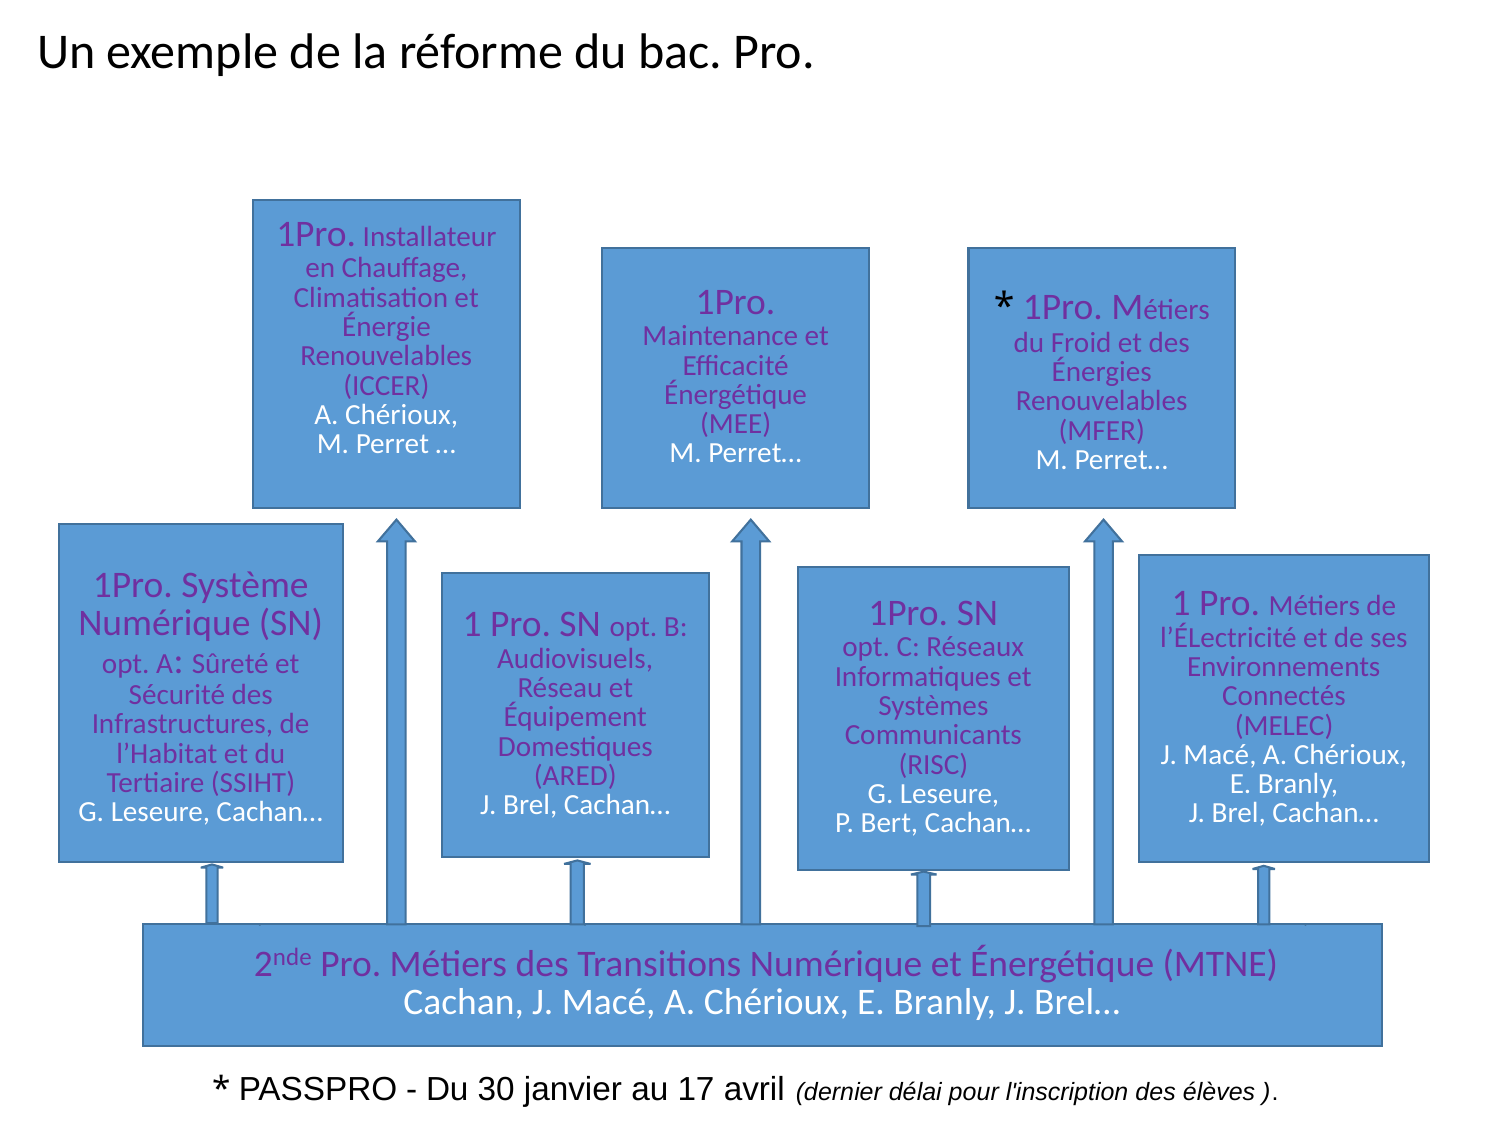

Un exemple de la réforme du bac. Pro.
1Pro. Installateur en Chauffage, Climatisation et Énergie Renouvelables (ICCER)
A. Chérioux,
M. Perret …
1Pro. Maintenance et Efficacité Énergétique
(MEE)
M. Perret…
* 1Pro. Métiers du Froid et des Énergies Renouvelables
(MFER)
M. Perret…
1Pro. Système Numérique (SN)
opt. A: Sûreté et Sécurité des Infrastructures, de l’Habitat et du Tertiaire (SSIHT)
G. Leseure, Cachan…
1 Pro. Métiers de l’ÉLectricité et de ses Environnements Connectés
(MELEC)
J. Macé, A. Chérioux,
E. Branly,
J. Brel, Cachan…
1Pro. SN
opt. C: Réseaux Informatiques et Systèmes Communicants (RISC)
G. Leseure,
P. Bert, Cachan…
1 Pro. SN opt. B: Audiovisuels, Réseau et Équipement Domestiques (ARED)
J. Brel, Cachan…
 2nde Pro. Métiers des Transitions Numérique et Énergétique (MTNE)
Cachan, J. Macé, A. Chérioux, E. Branly, J. Brel…
# * PASSPRO - Du 30 janvier au 17 avril (dernier délai pour l'inscription des élèves ).